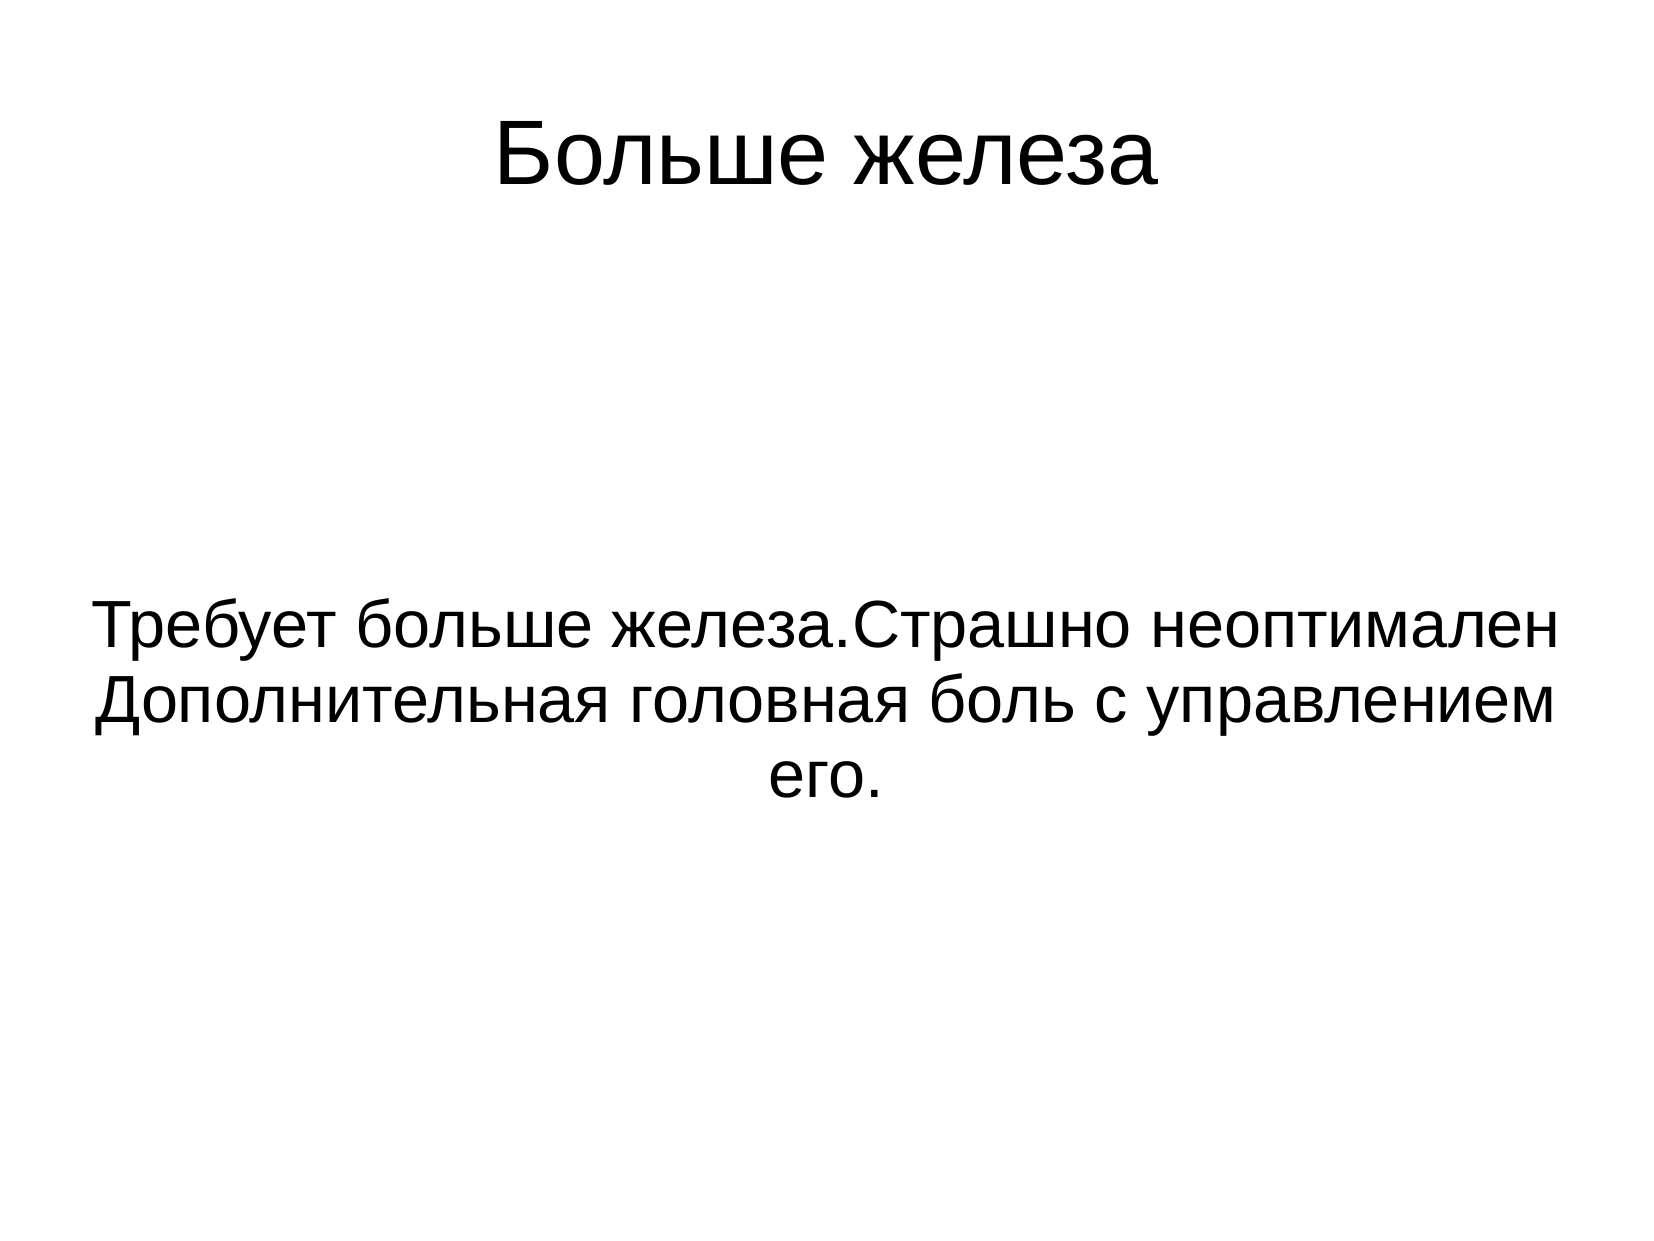

# Больше железа
Требует больше железа.Страшно неоптимален
Дополнительная головная боль c управлением его.